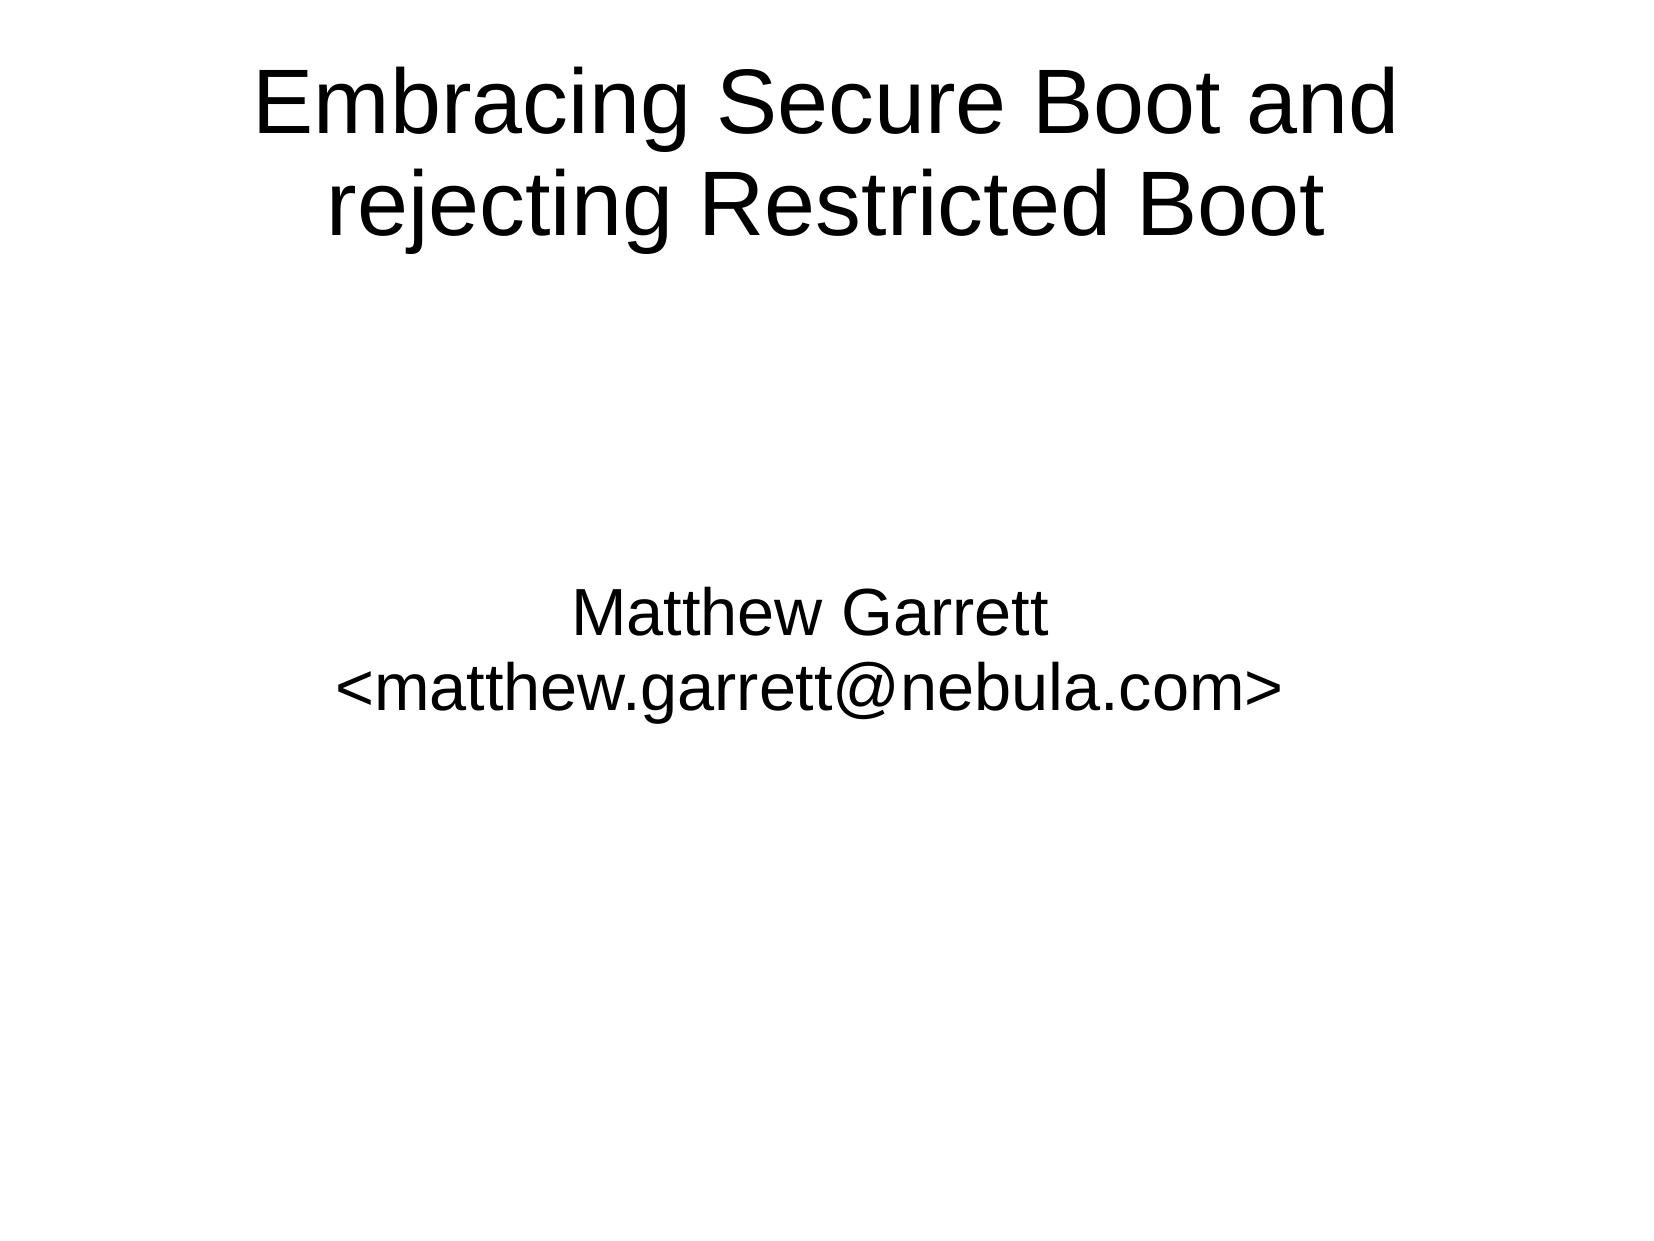

# Embracing Secure Boot and rejecting Restricted Boot
Matthew Garrett
<matthew.garrett@nebula.com>